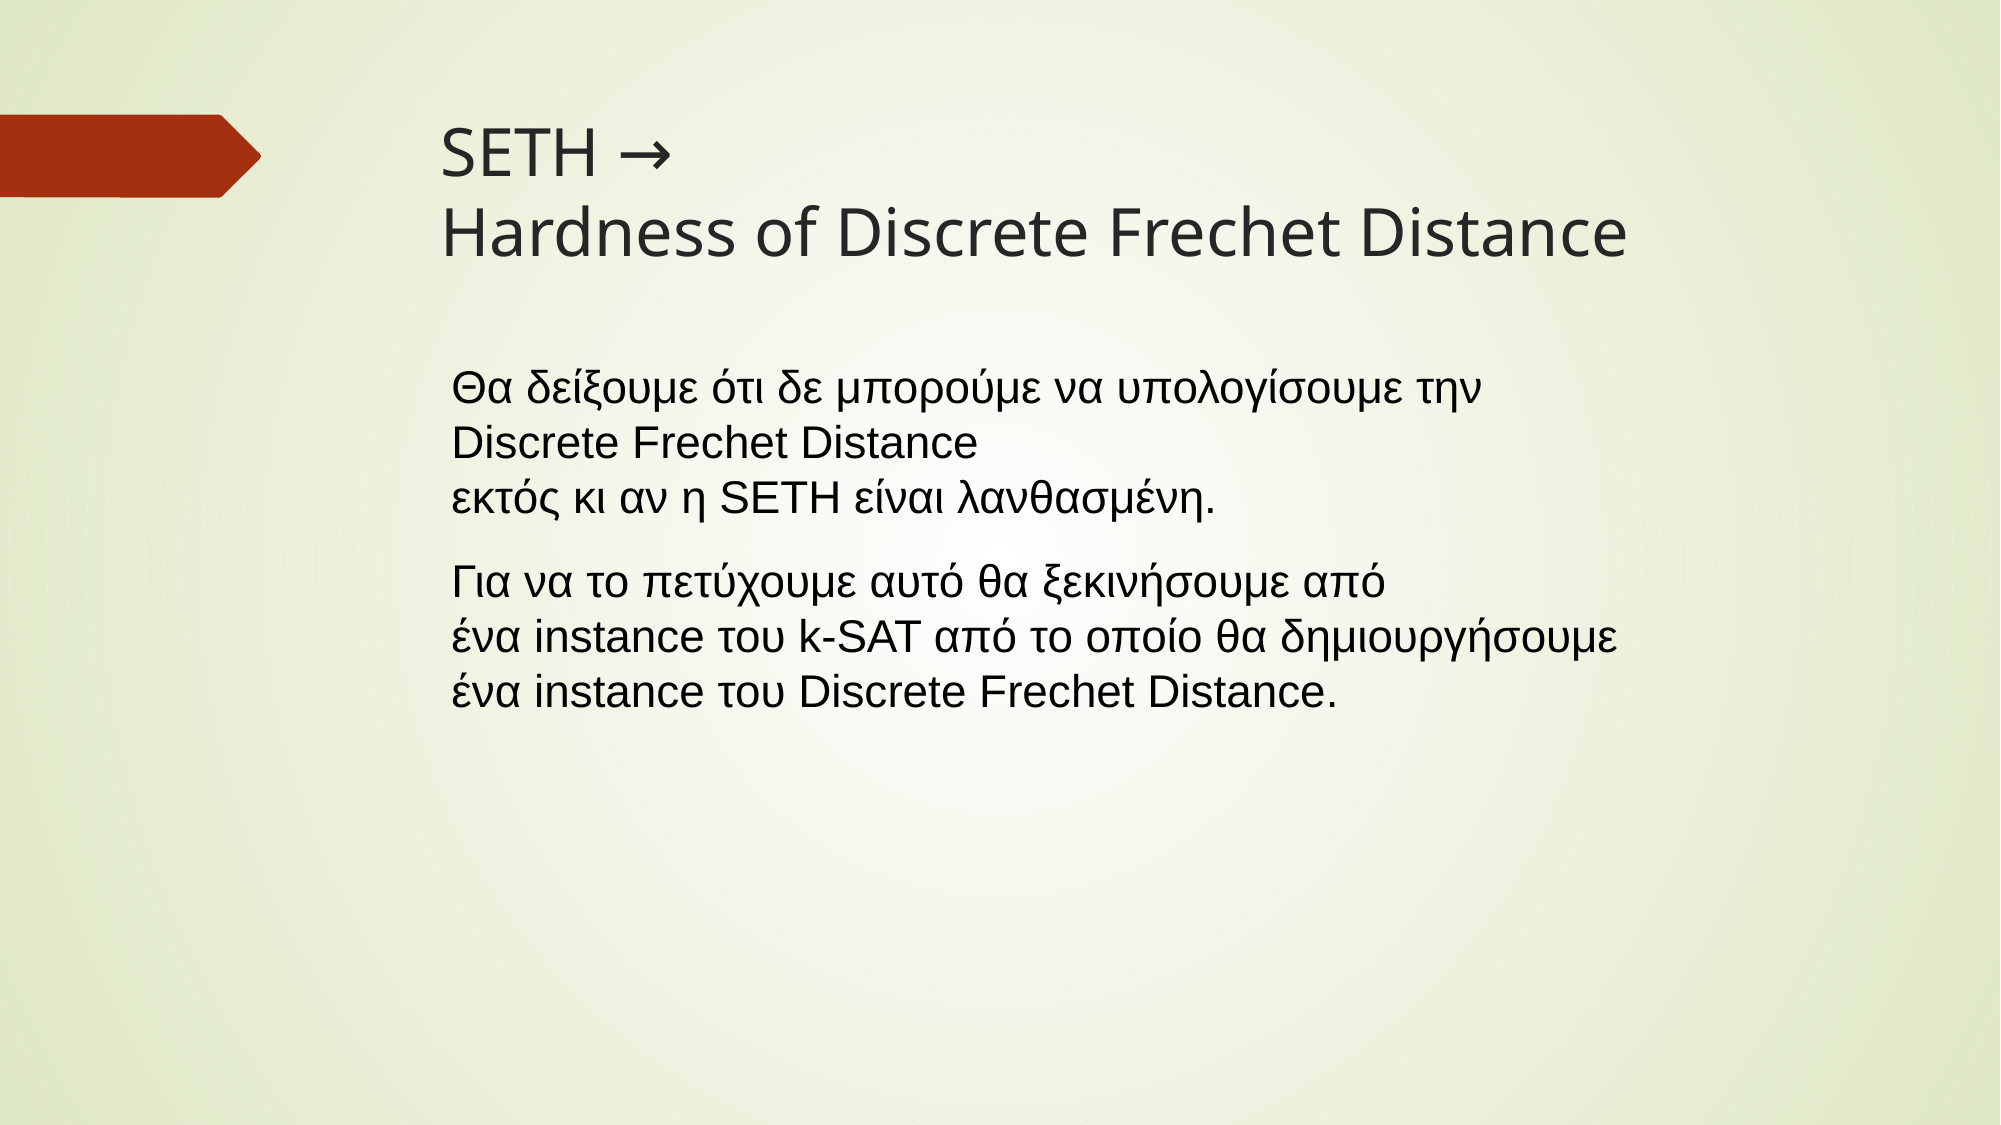

# SETH → Hardness of Discrete Frechet Distance
Θα δείξουμε ότι δε μπορούμε να υπολογίσουμε την
Discrete Frechet Distance
εκτός κι αν η SETH είναι λανθασμένη.
Για να το πετύχουμε αυτό θα ξεκινήσουμε από
ένα instance του k-SAT από το οποίο θα δημιουργήσουμε ένα instance του Discrete Frechet Distance.